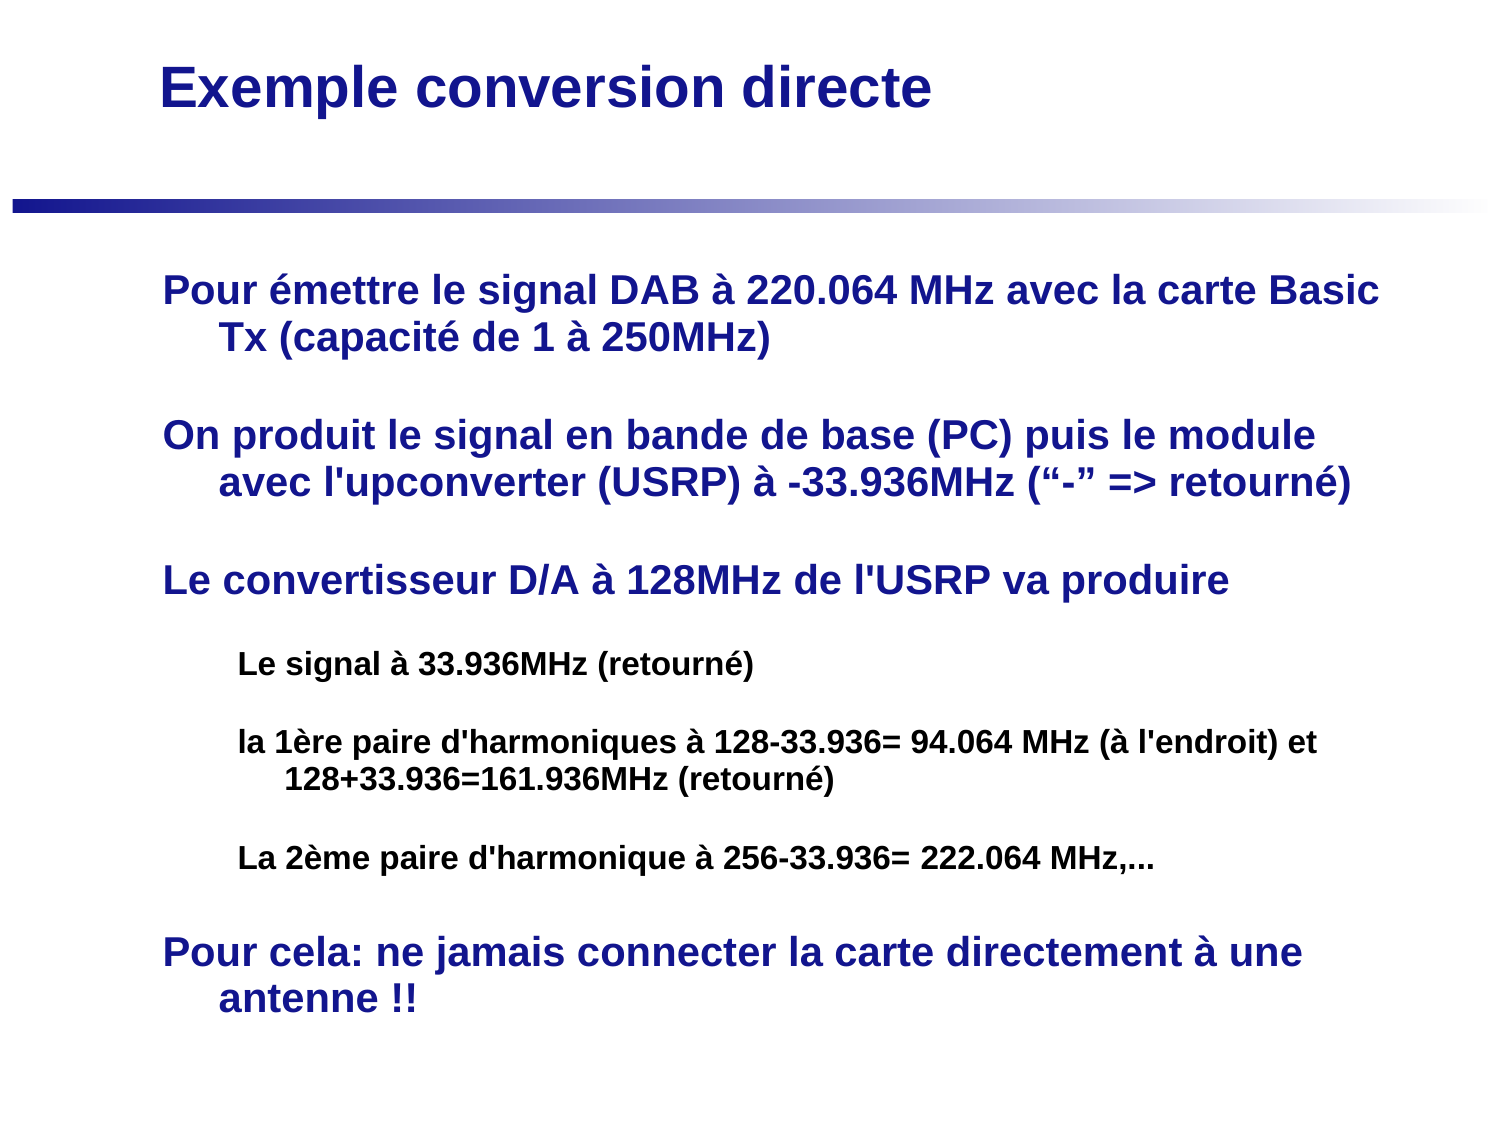

# Exemple conversion directe
Pour émettre le signal DAB à 220.064 MHz avec la carte Basic Tx (capacité de 1 à 250MHz)
On produit le signal en bande de base (PC) puis le module avec l'upconverter (USRP) à -33.936MHz (“-” => retourné)
Le convertisseur D/A à 128MHz de l'USRP va produire
Le signal à 33.936MHz (retourné)
la 1ère paire d'harmoniques à 128-33.936= 94.064 MHz (à l'endroit) et 128+33.936=161.936MHz (retourné)
La 2ème paire d'harmonique à 256-33.936= 222.064 MHz,...
Pour cela: ne jamais connecter la carte directement à une antenne !!